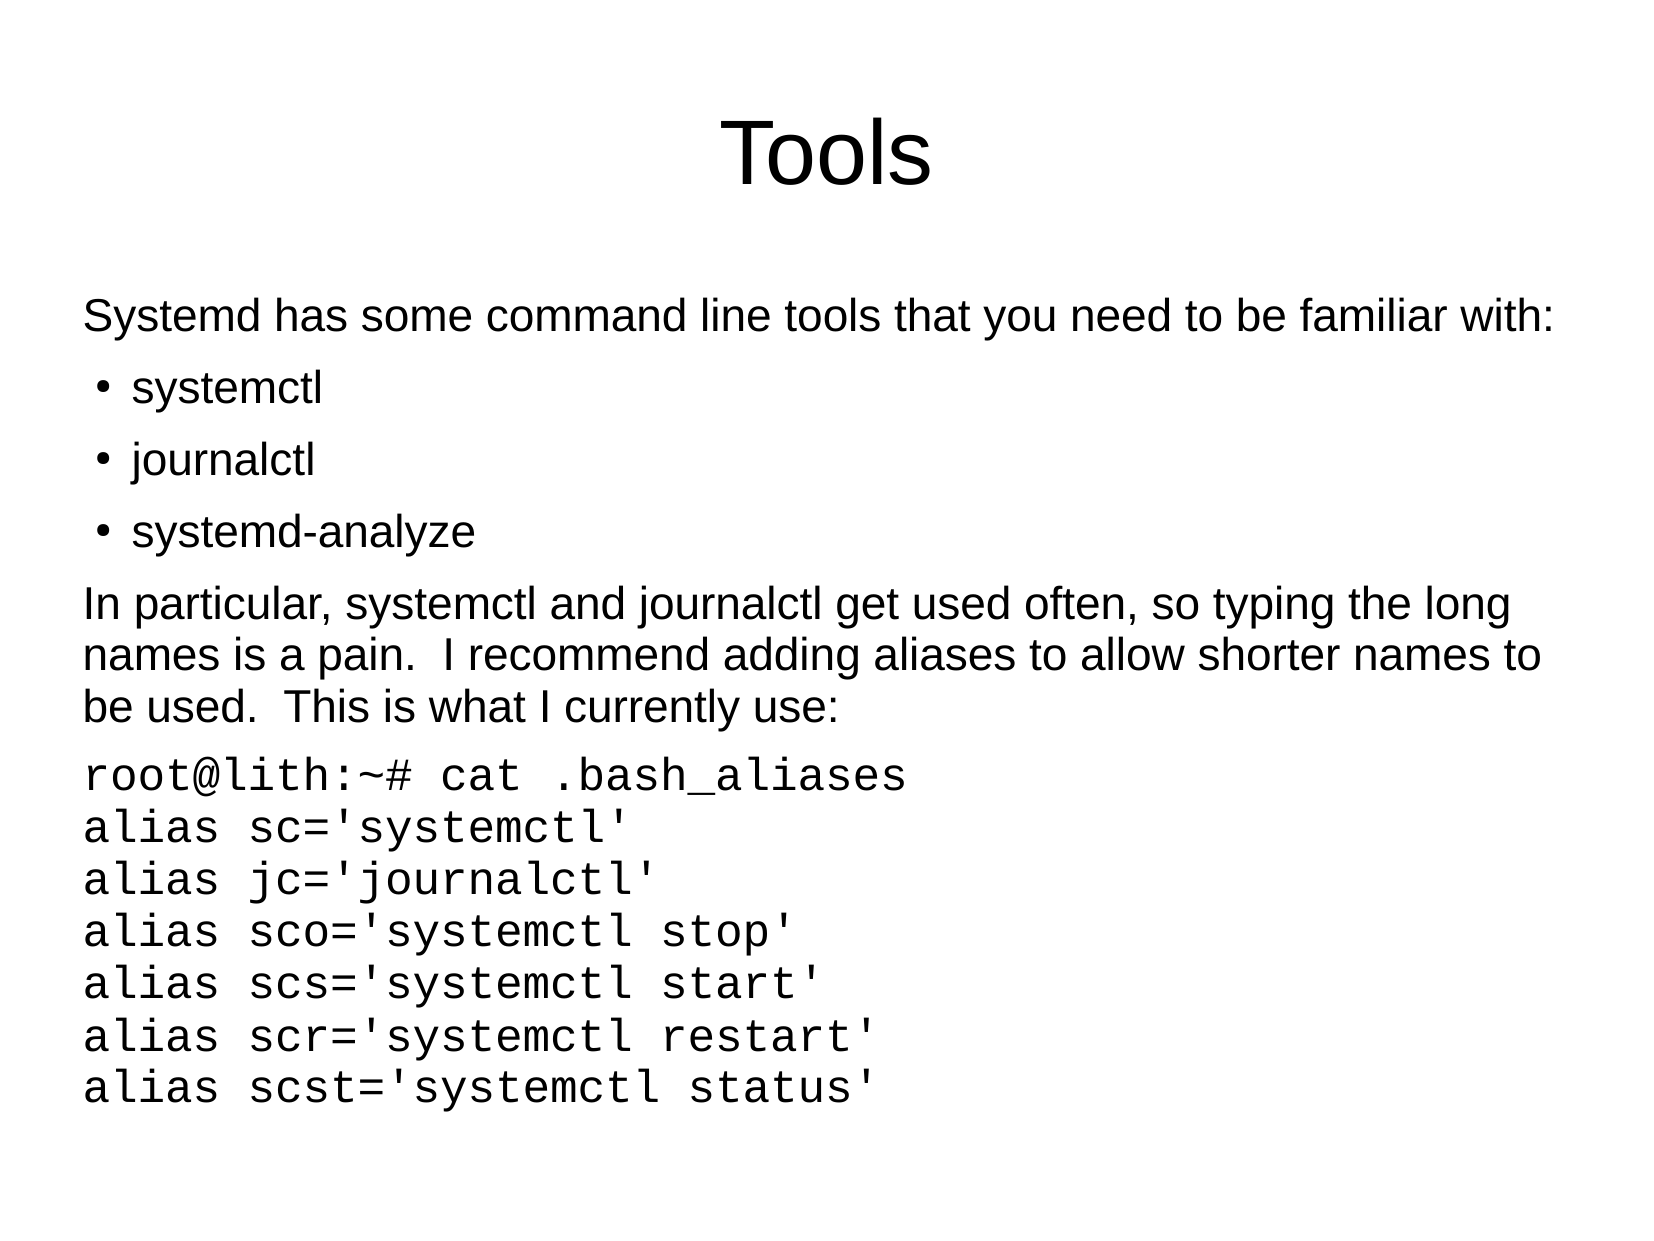

# Tools
Systemd has some command line tools that you need to be familiar with:
systemctl
journalctl
systemd-analyze
In particular, systemctl and journalctl get used often, so typing the long names is a pain. I recommend adding aliases to allow shorter names to be used. This is what I currently use:
root@lith:~# cat .bash_aliases
alias sc='systemctl'
alias jc='journalctl'
alias sco='systemctl stop'
alias scs='systemctl start'
alias scr='systemctl restart'
alias scst='systemctl status'